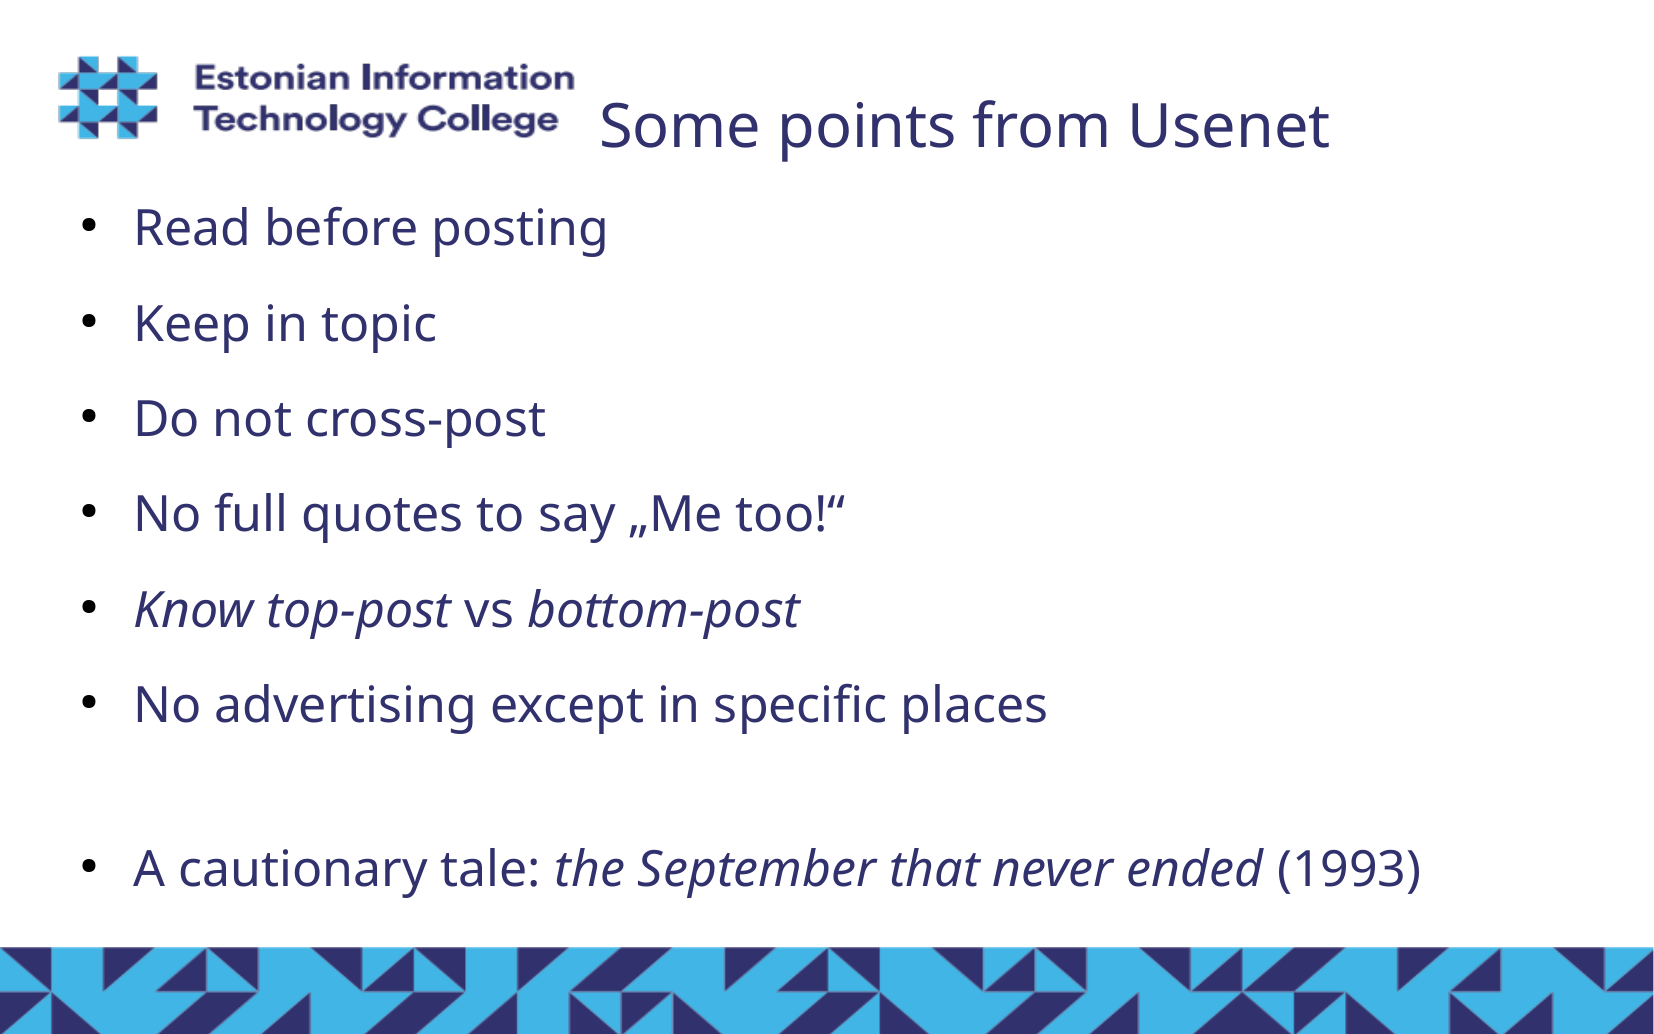

# Some points from Usenet
Read before posting
Keep in topic
Do not cross-post
No full quotes to say „Me too!“
Know top-post vs bottom-post
No advertising except in specific places
A cautionary tale: the September that never ended (1993)